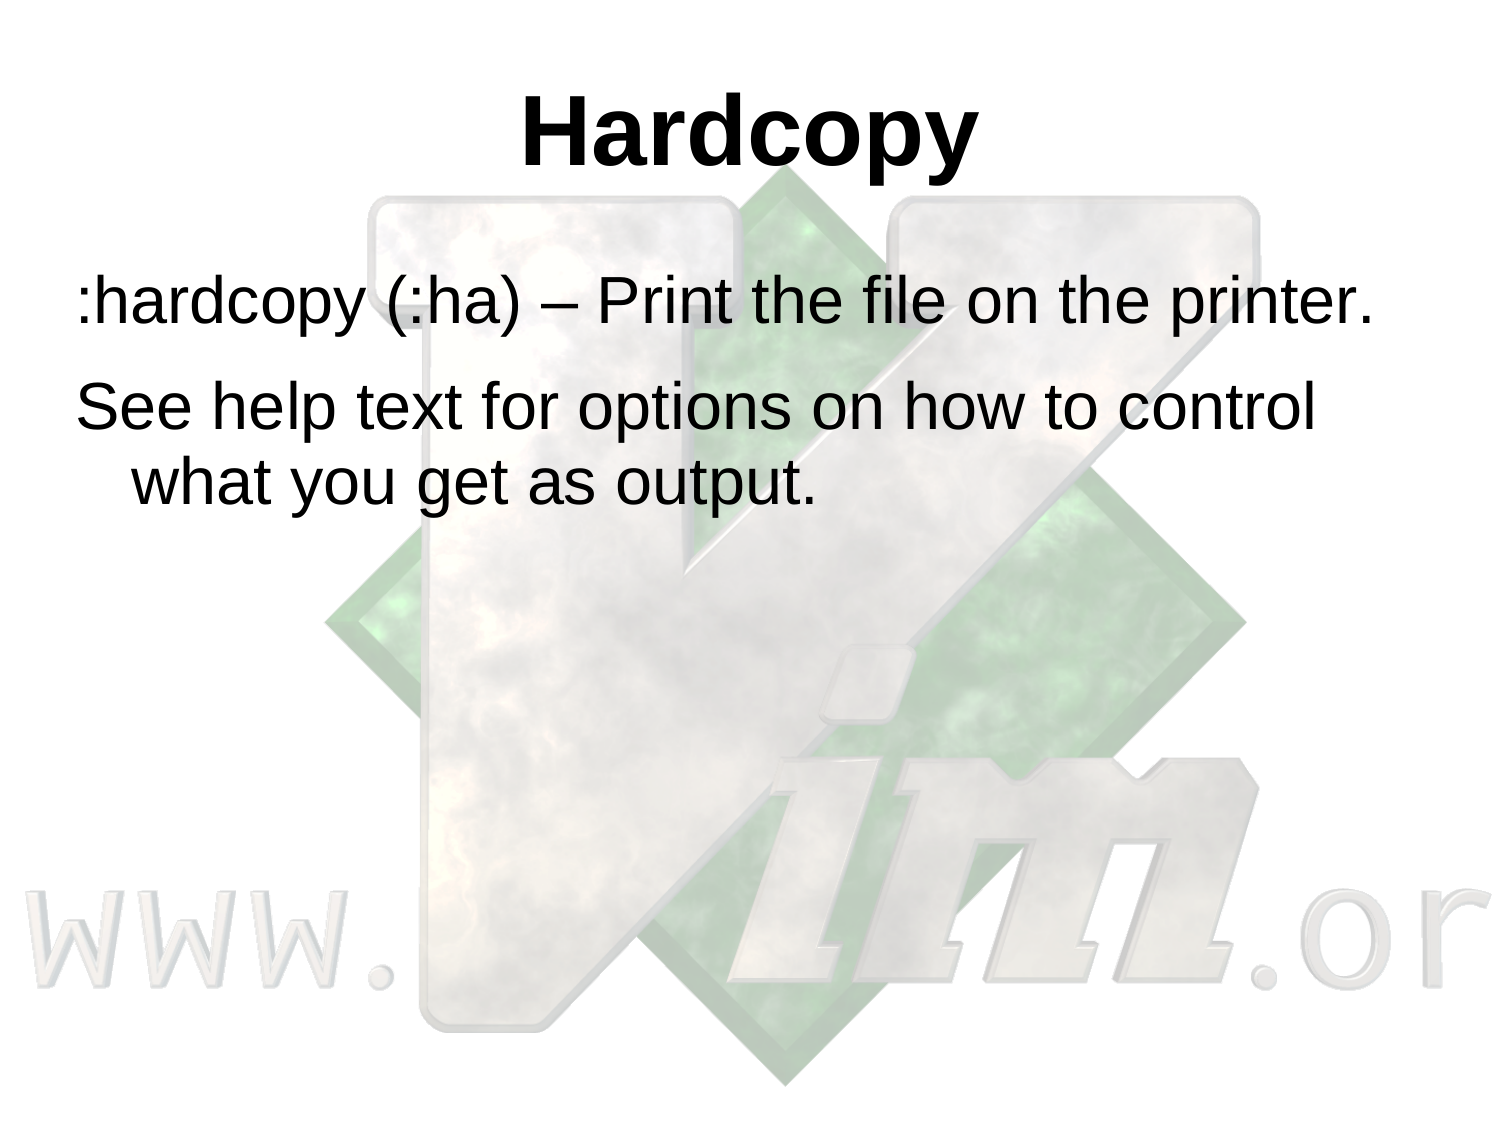

# Hardcopy
:hardcopy (:ha) – Print the file on the printer.
See help text for options on how to control what you get as output.